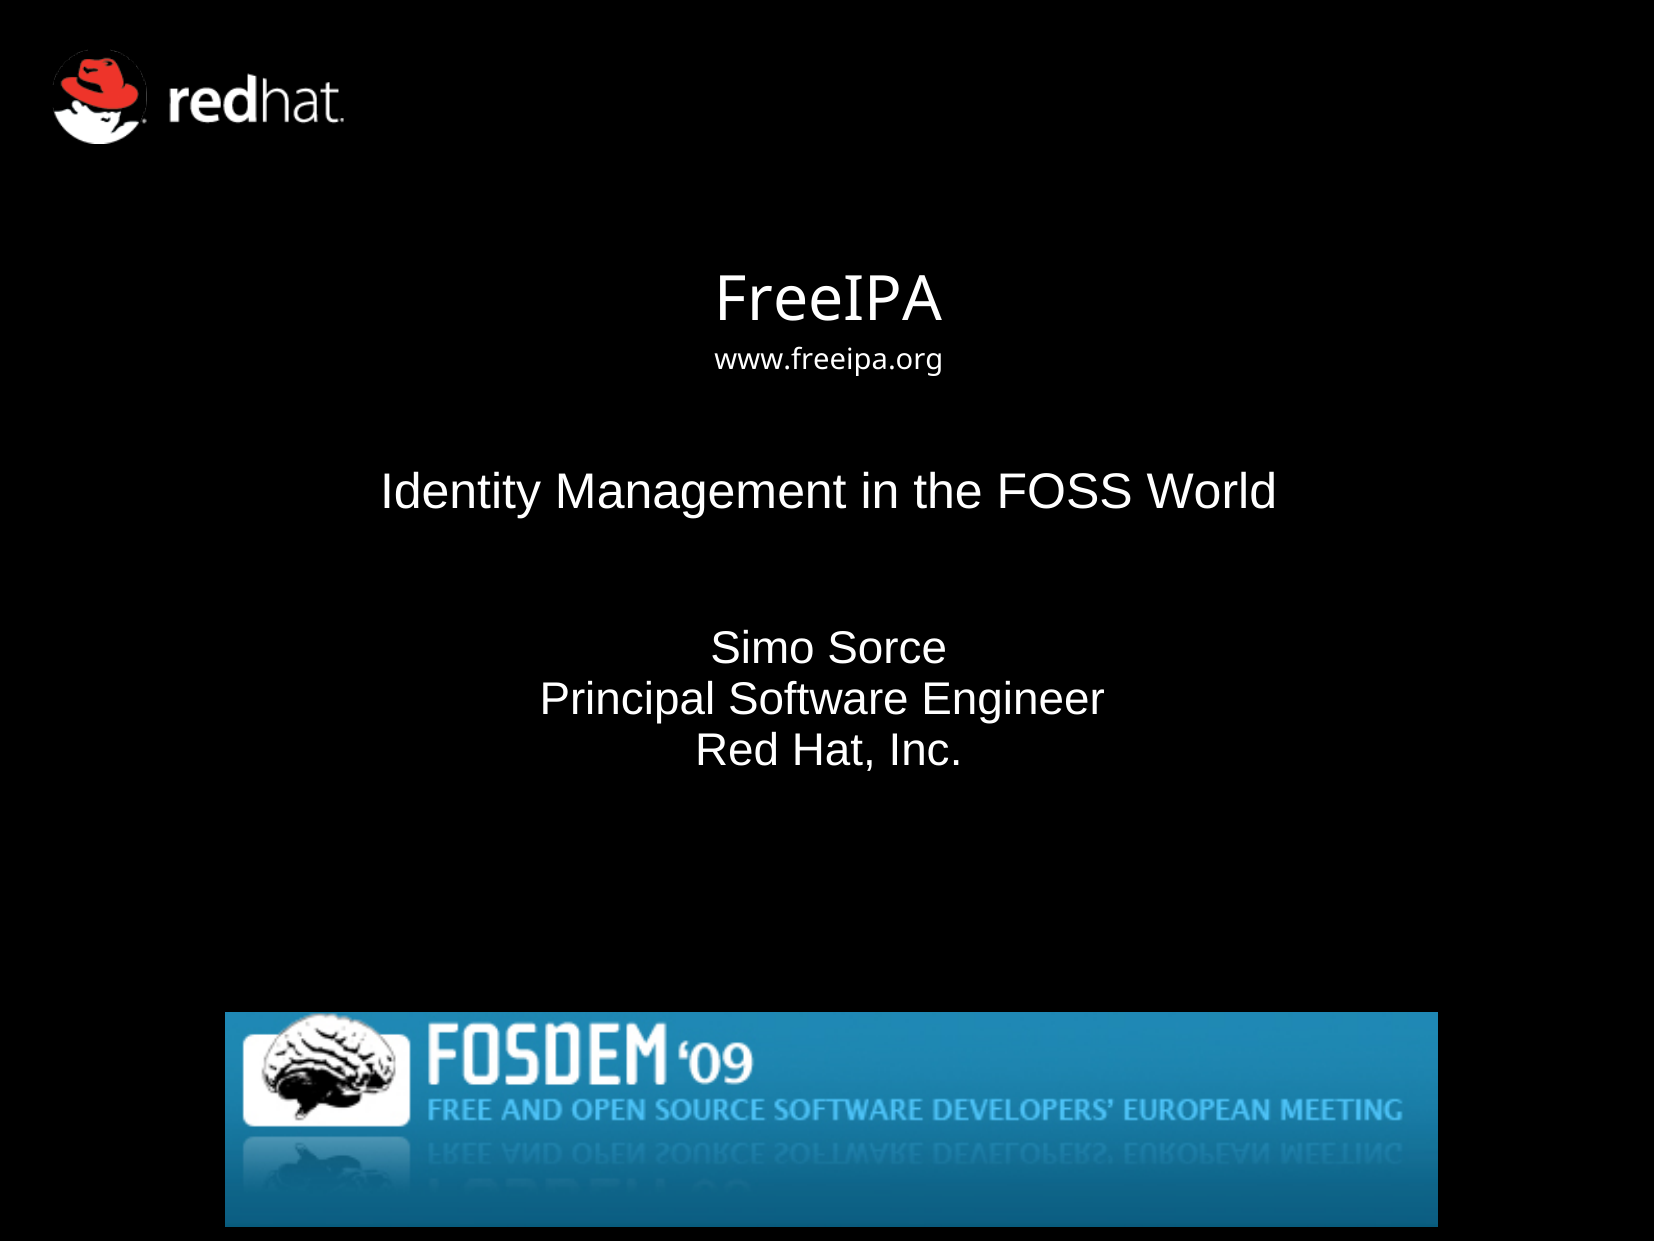

FreeIPA
www.freeipa.org
Identity Management in the FOSS World
Simo Sorce
Principal Software Engineer
Red Hat, Inc.